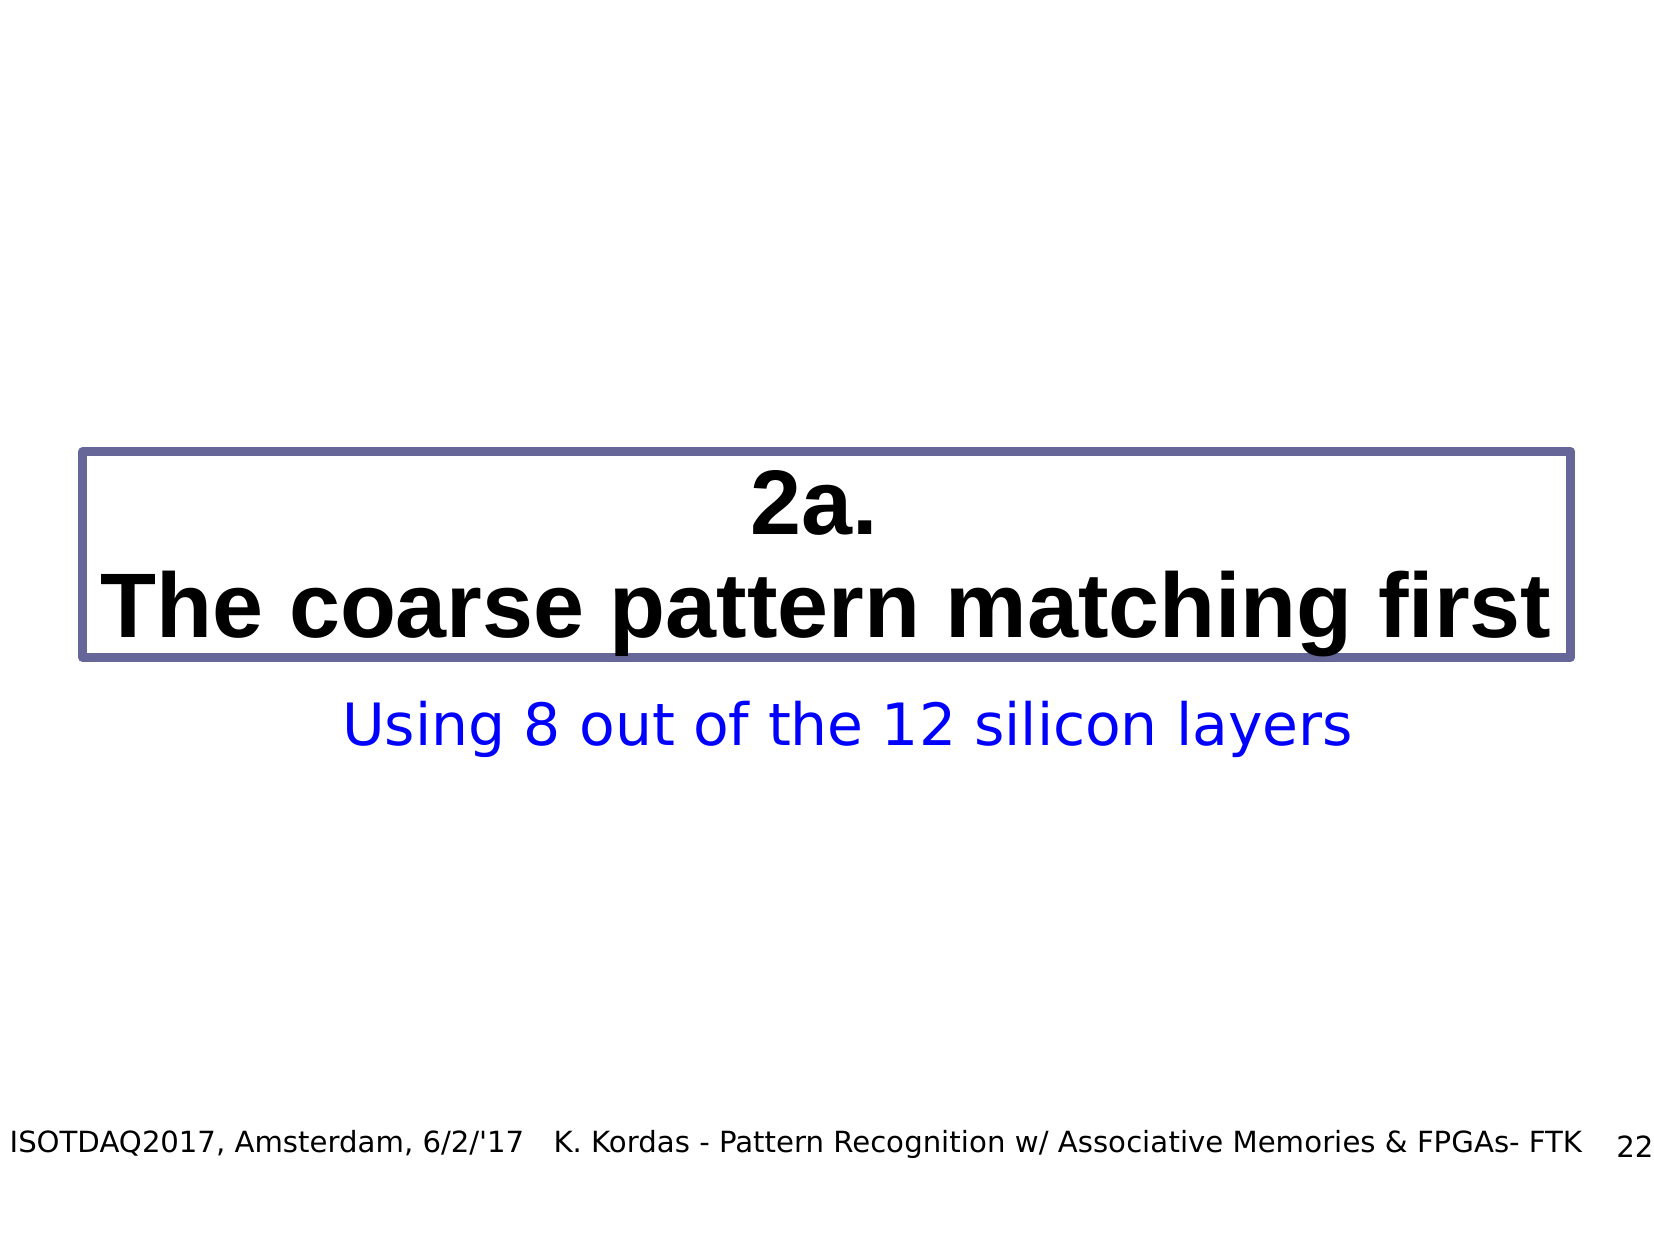

# 2a. The coarse pattern matching first
Using 8 out of the 12 silicon layers
ISOTDAQ2017, Amsterdam, 6/2/'17
K. Kordas - Pattern Recognition w/ Associative Memories & FPGAs- FTK
22